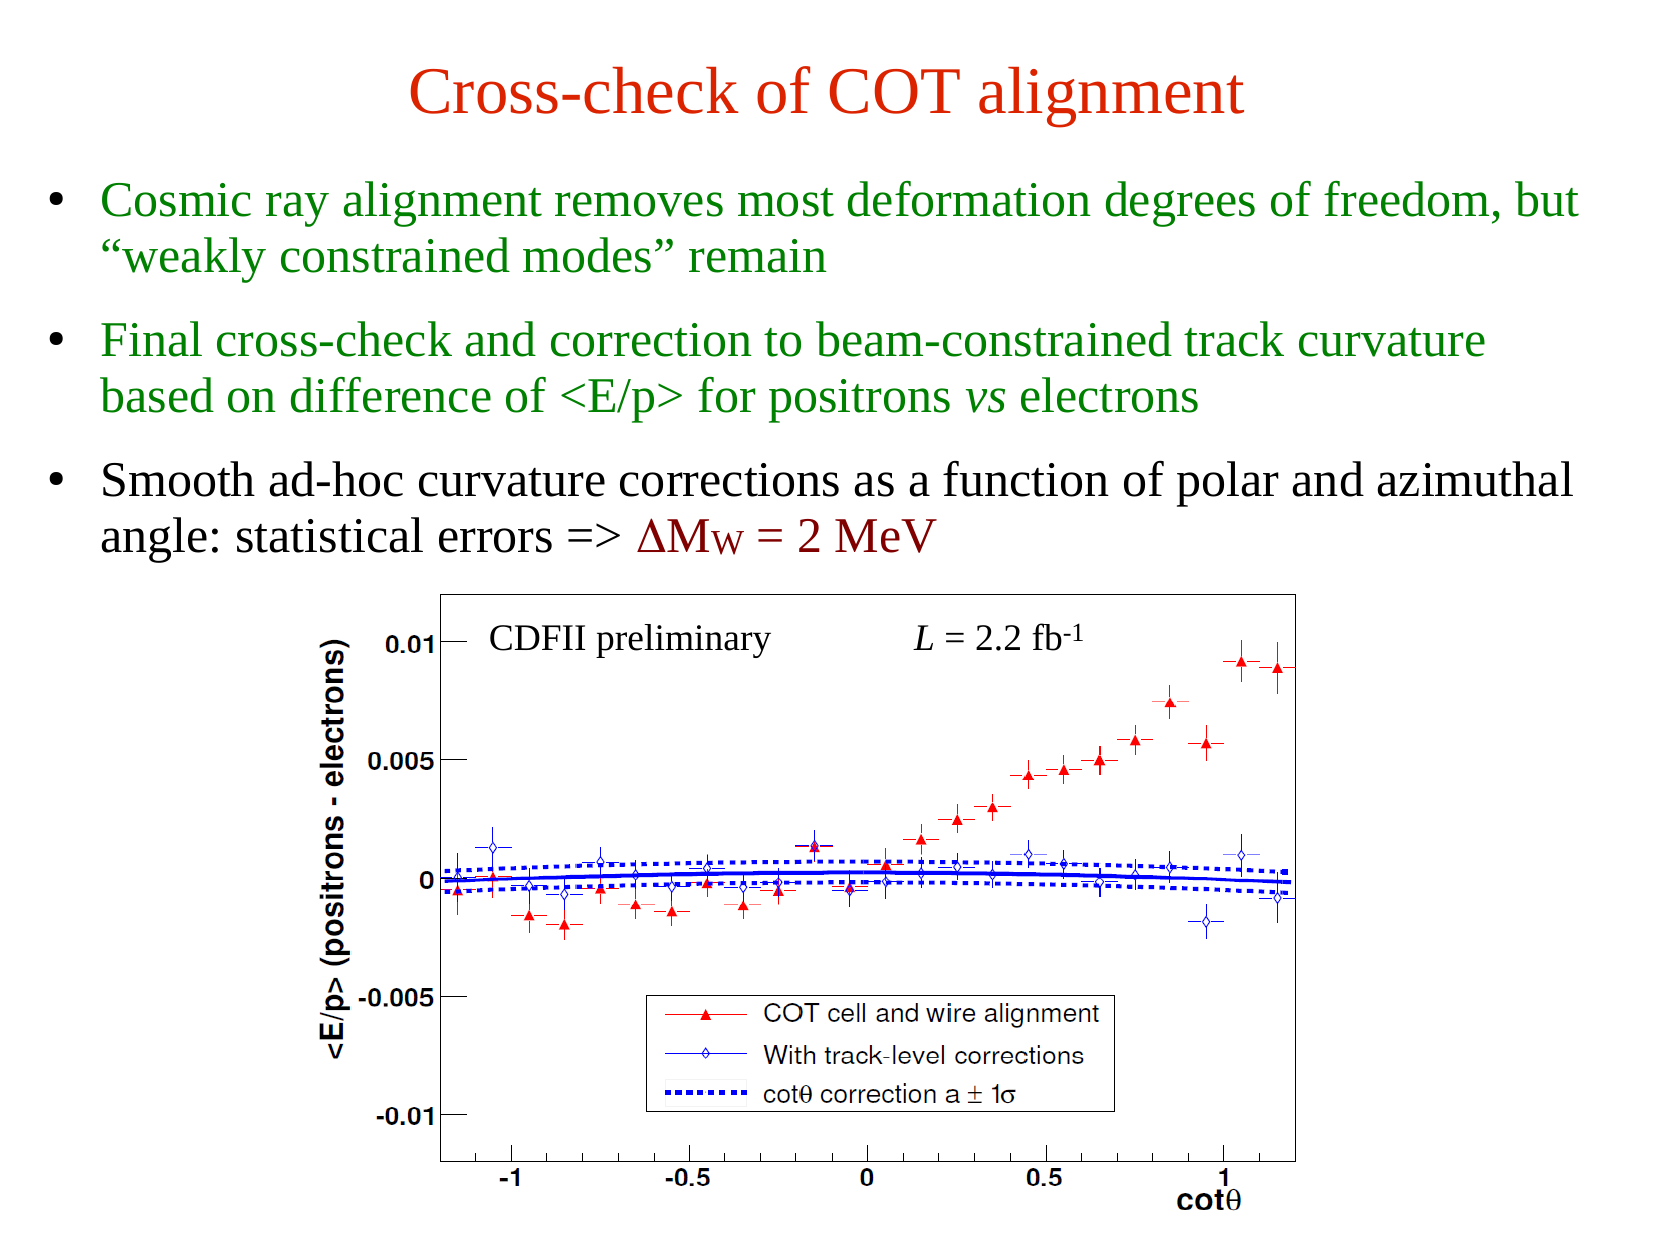

# Cross-check of COT alignment
Cosmic ray alignment removes most deformation degrees of freedom, but “weakly constrained modes” remain
Final cross-check and correction to beam-constrained track curvature based on difference of <E/p> for positrons vs electrons
Smooth ad-hoc curvature corrections as a function of polar and azimuthal angle: statistical errors => ΔMW = 2 MeV
CDFII preliminary L = 2.2 fb-1